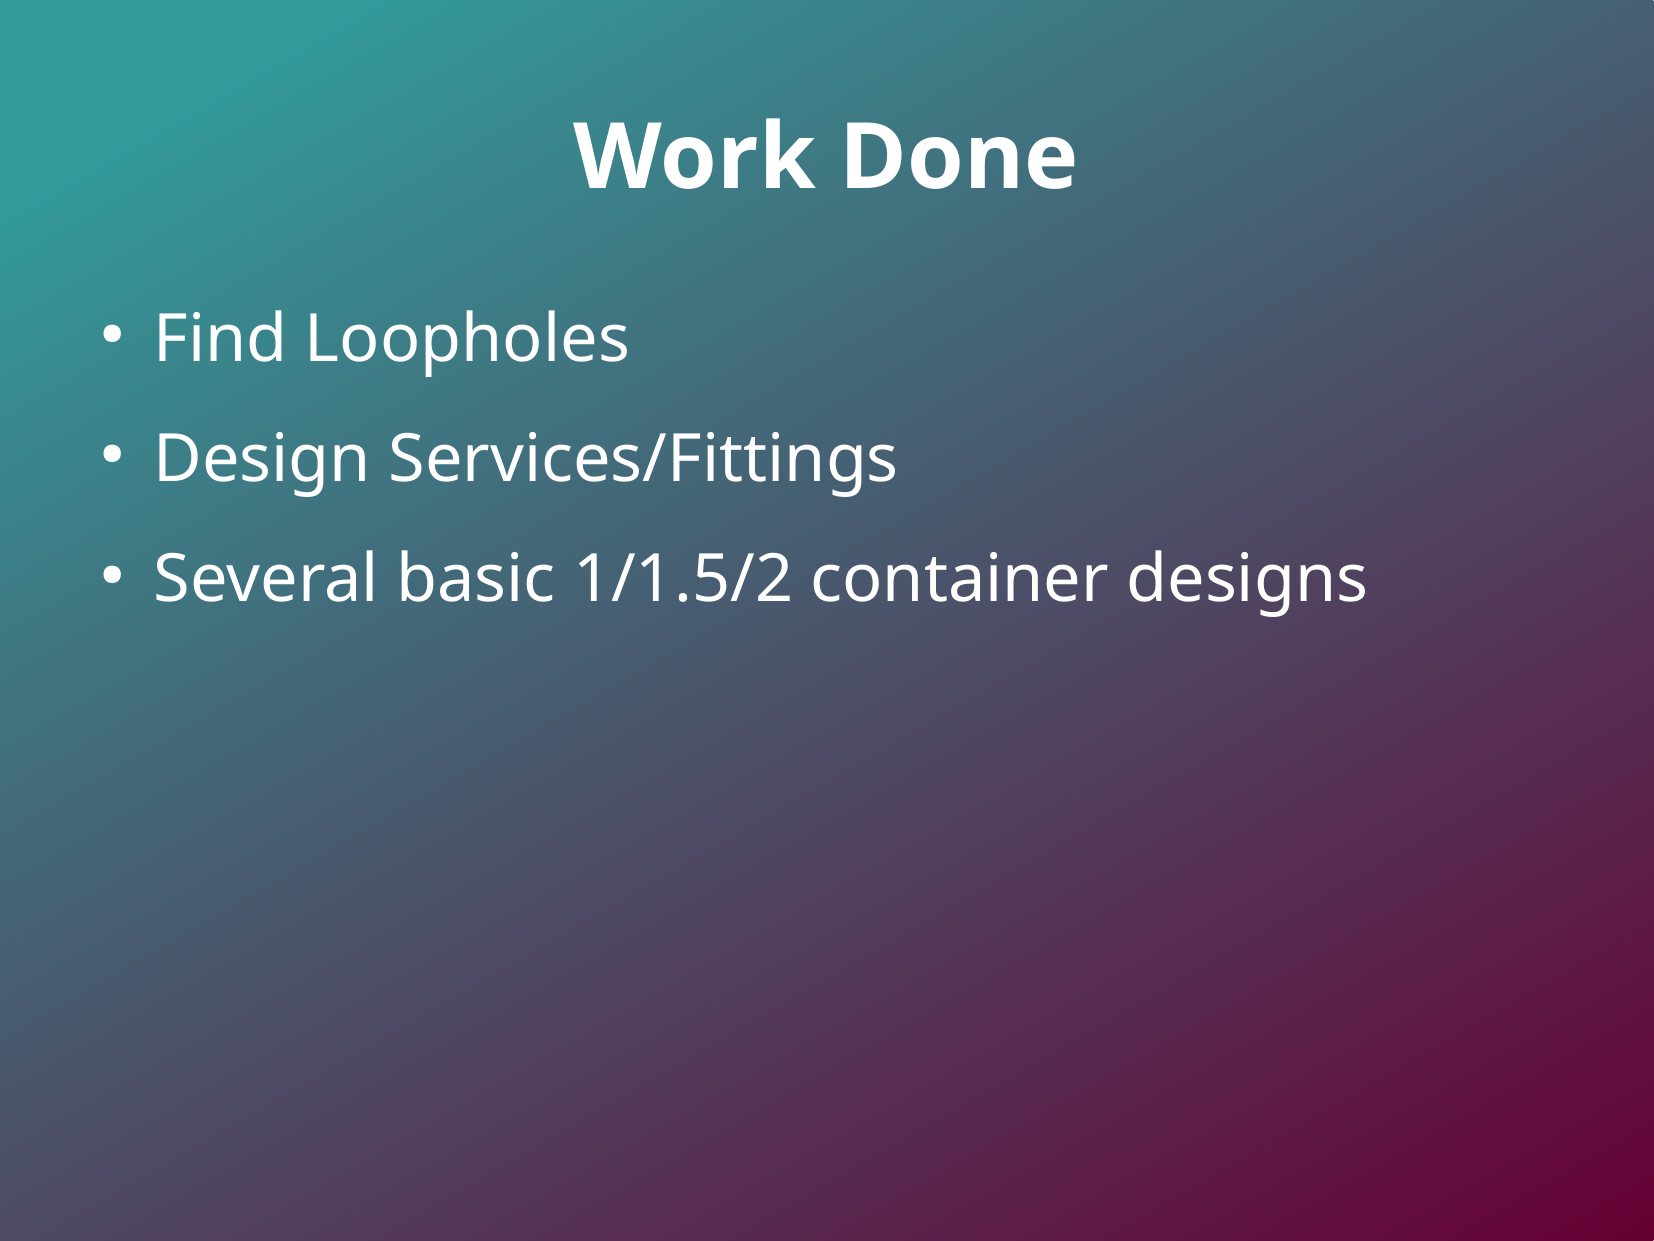

# Work Done
Find Loopholes
Design Services/Fittings
Several basic 1/1.5/2 container designs